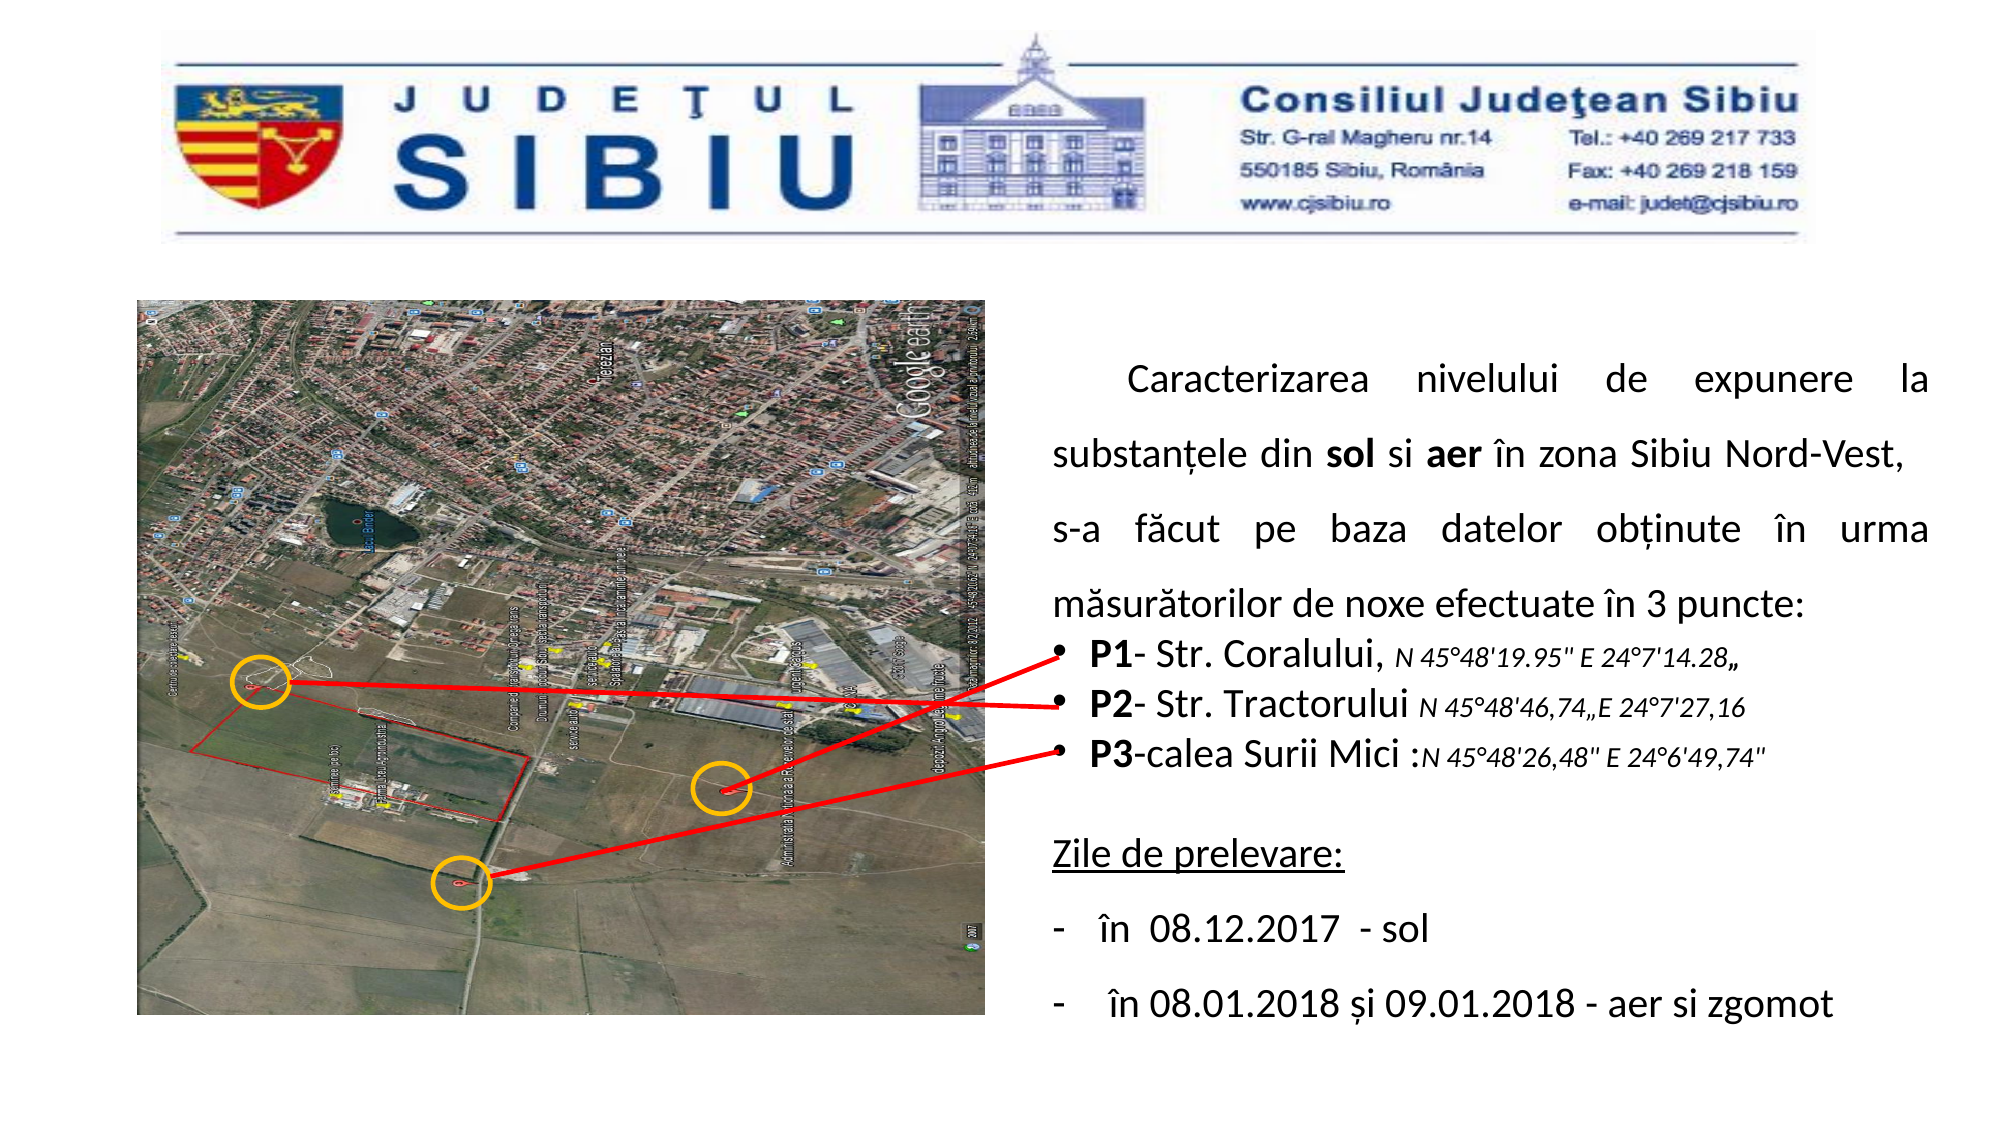

#
Caracterizarea nivelului de expunere la substanțele din sol si aer în zona Sibiu Nord-Vest, s-a făcut pe baza datelor obținute în urma măsurătorilor de noxe efectuate în 3 puncte:
P1- Str. Coralului, N 45°48'19.95" E 24°7'14.28„
P2- Str. Tractorului N 45°48'46,74„E 24°7'27,16
P3-calea Surii Mici :N 45°48'26,48" E 24°6'49,74"
Zile de prelevare:
în 08.12.2017 - sol
 în 08.01.2018 și 09.01.2018 - aer si zgomot